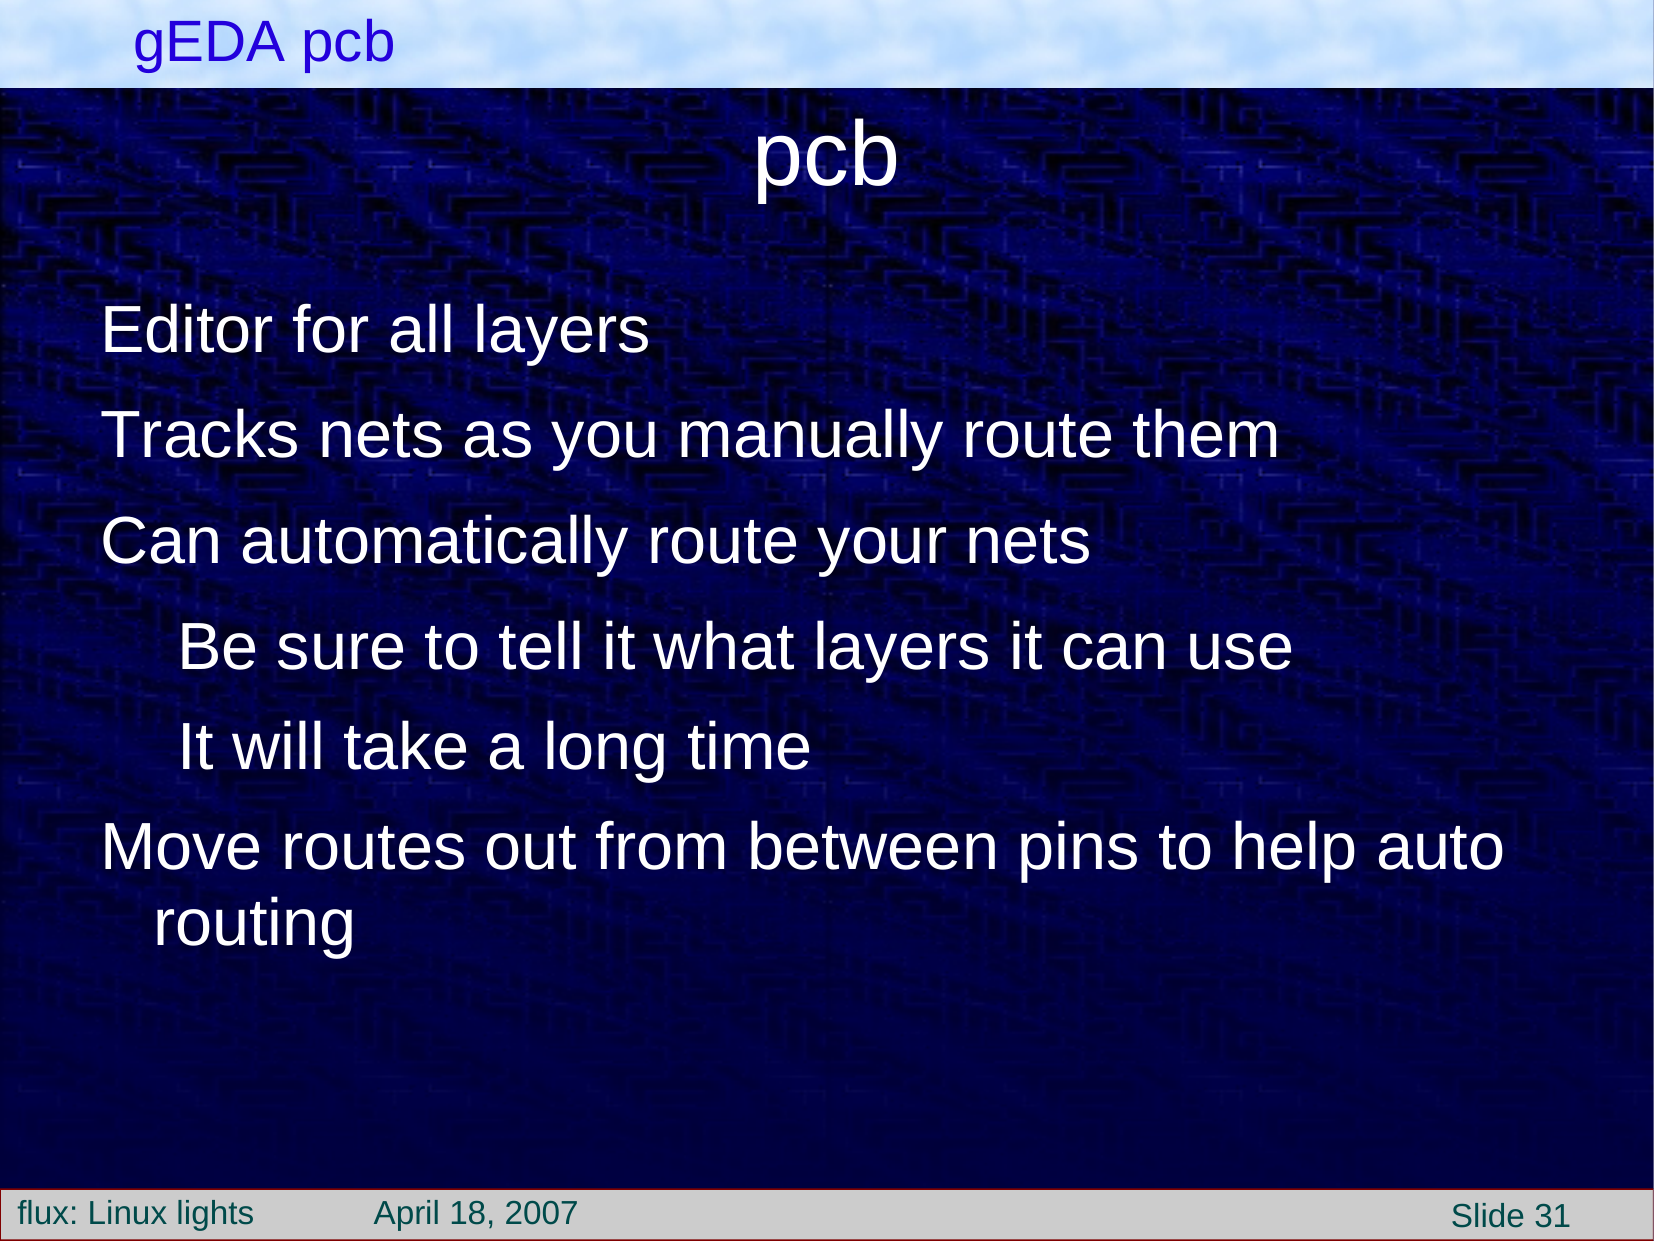

gEDA pcb
# pcb
Editor for all layers
Tracks nets as you manually route them
Can automatically route your nets
Be sure to tell it what layers it can use
It will take a long time
Move routes out from between pins to help auto routing
flux: Linux lights	April 18, 2007
Slide